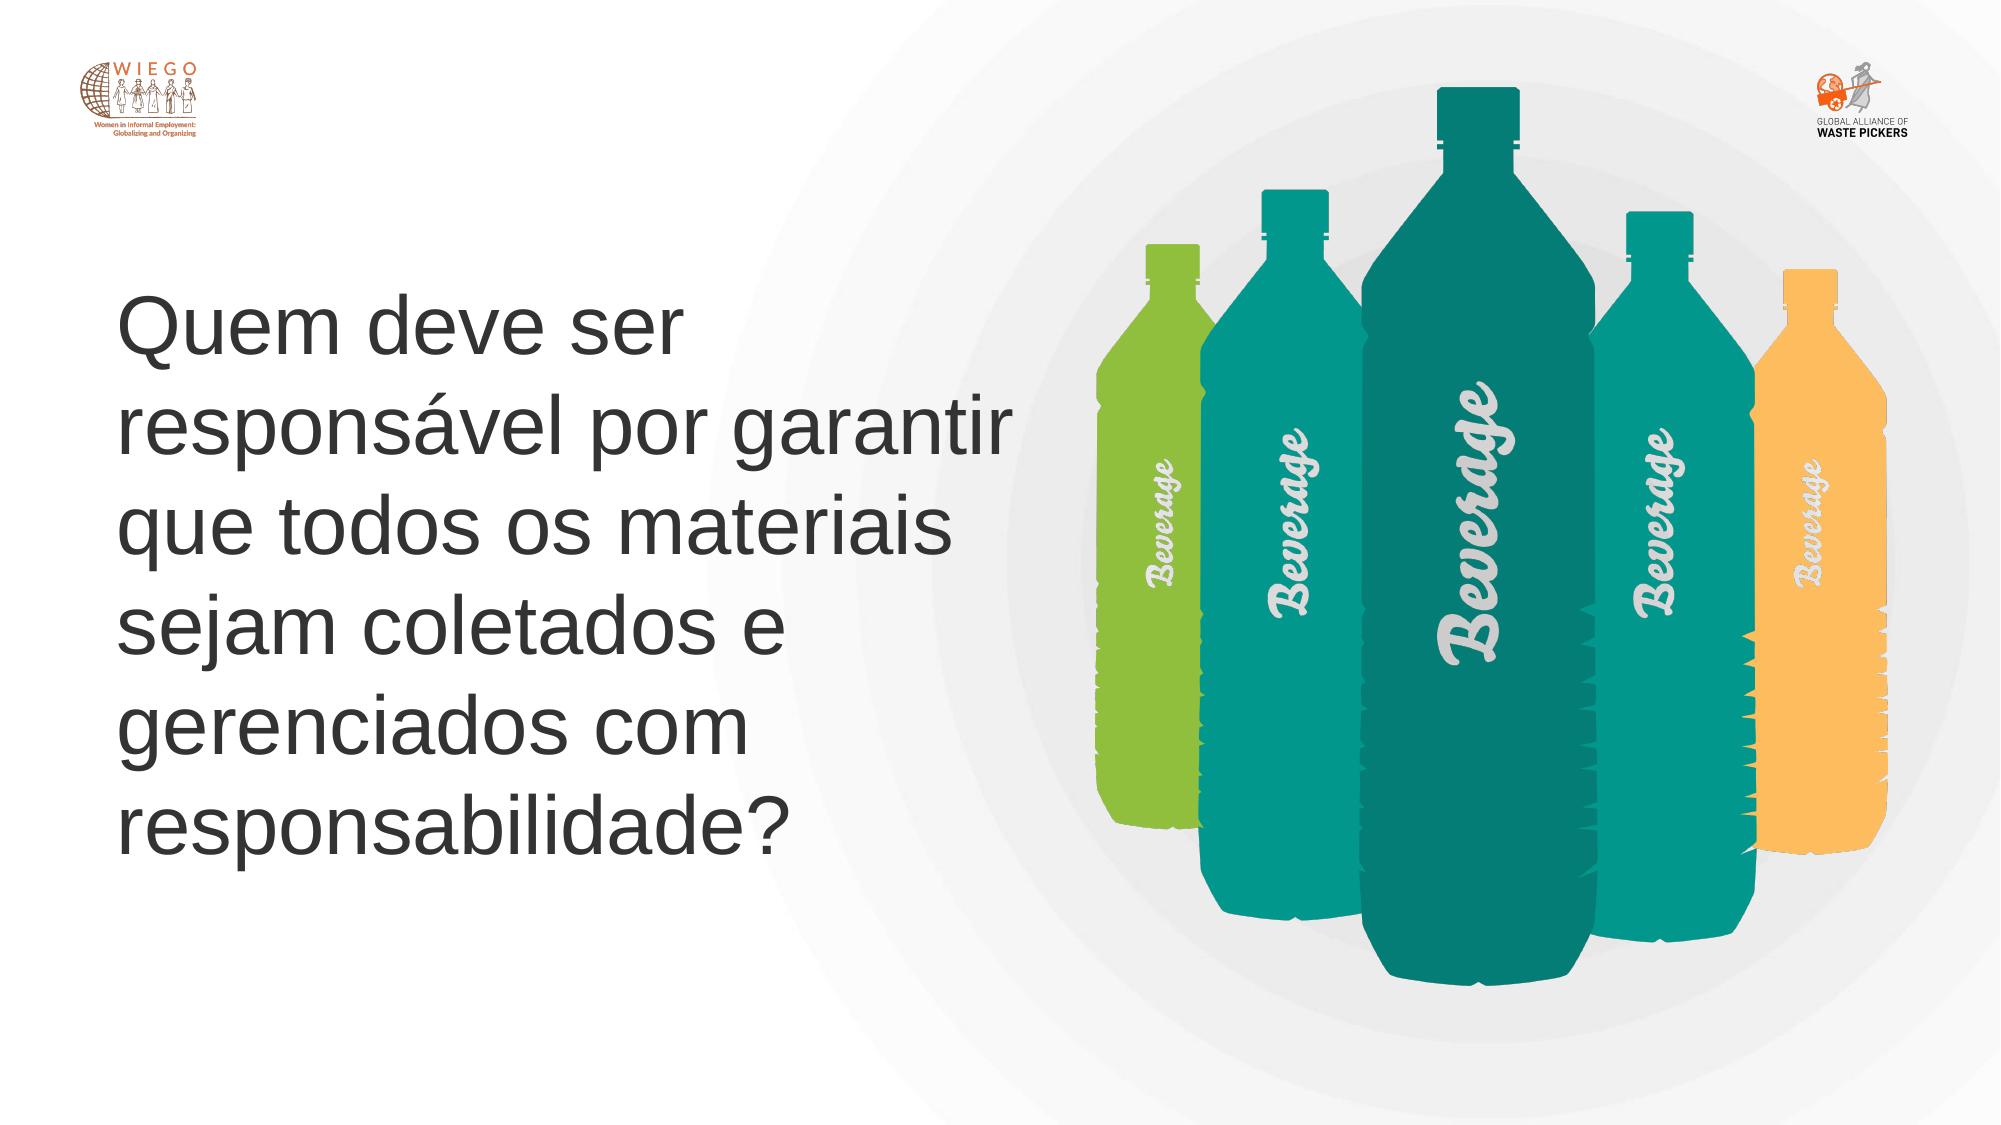

Quem deve ser responsável por garantir que todos os materiais sejam coletados e gerenciados com responsabilidade?